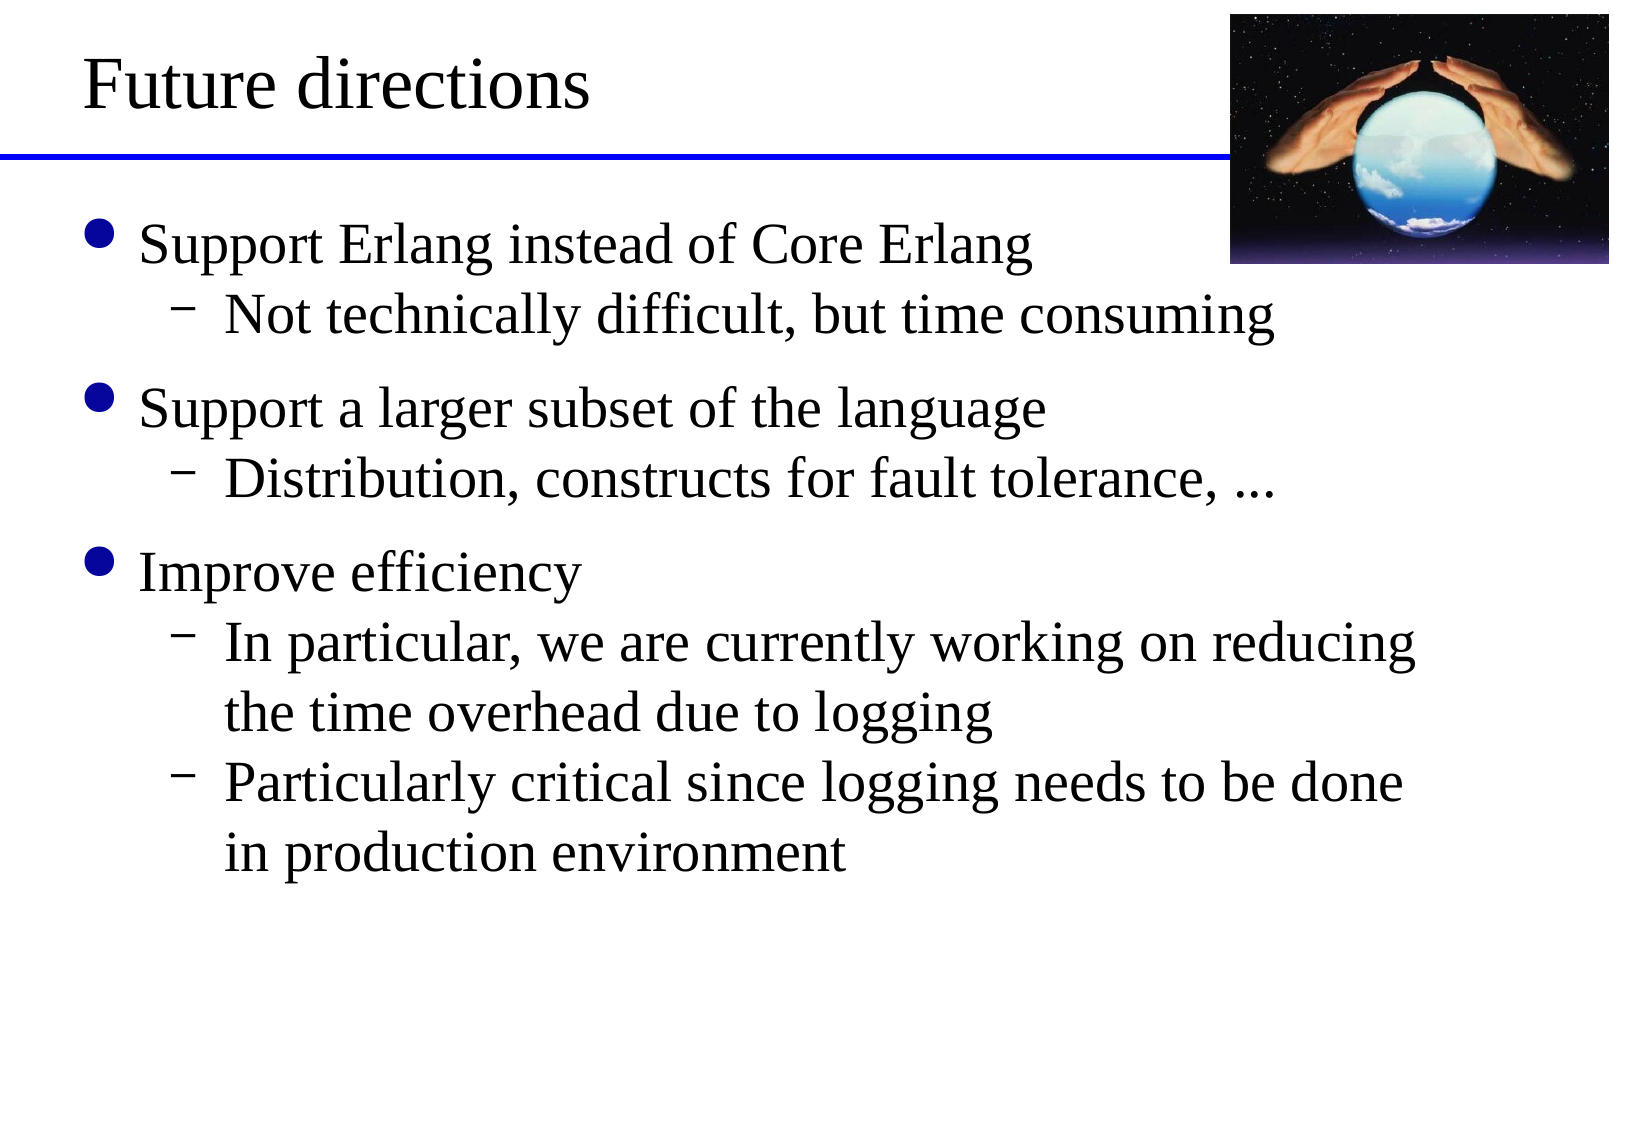

# Future directions
Support Erlang instead of Core Erlang
Not technically difficult, but time consuming
Support a larger subset of the language
Distribution, constructs for fault tolerance, ...
Improve efficiency
In particular, we are currently working on reducing the time overhead due to logging
Particularly critical since logging needs to be done in production environment